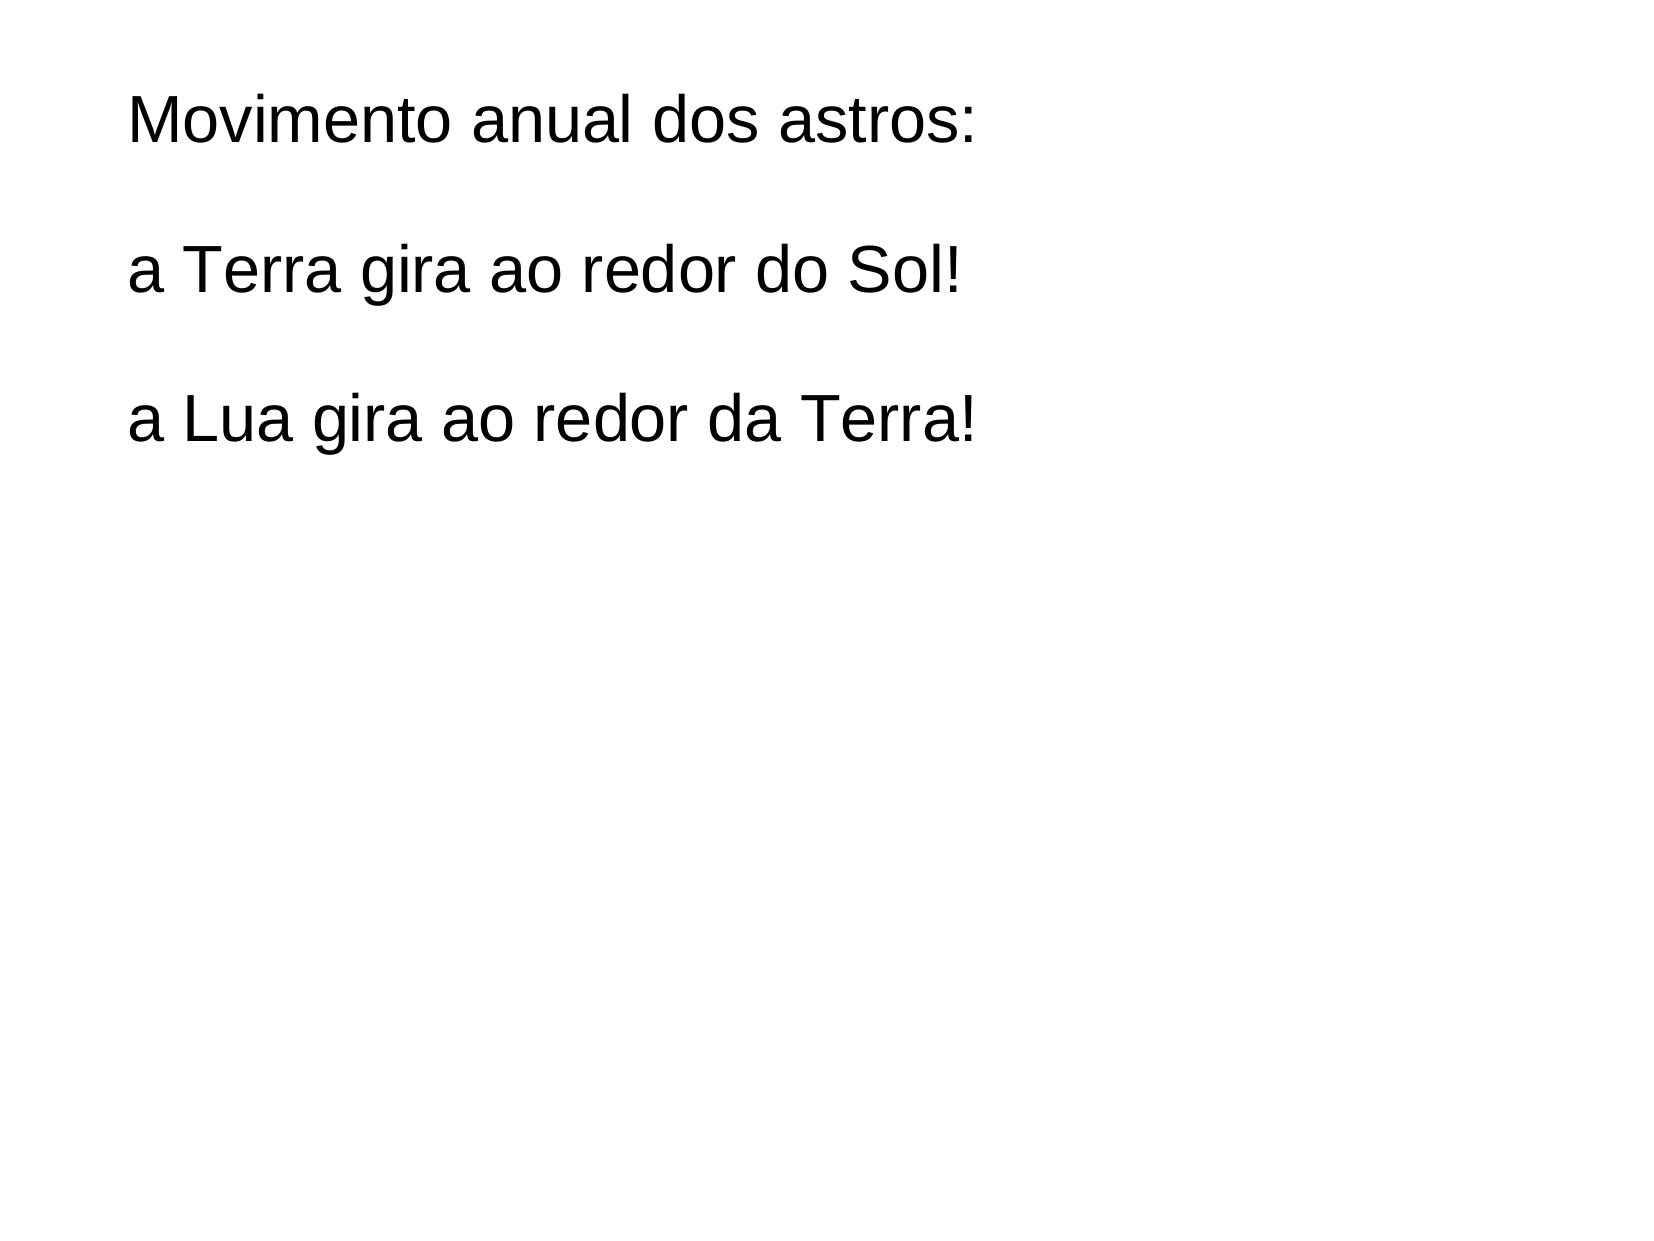

Movimento anual dos astros:
a Terra gira ao redor do Sol!
a Lua gira ao redor da Terra!